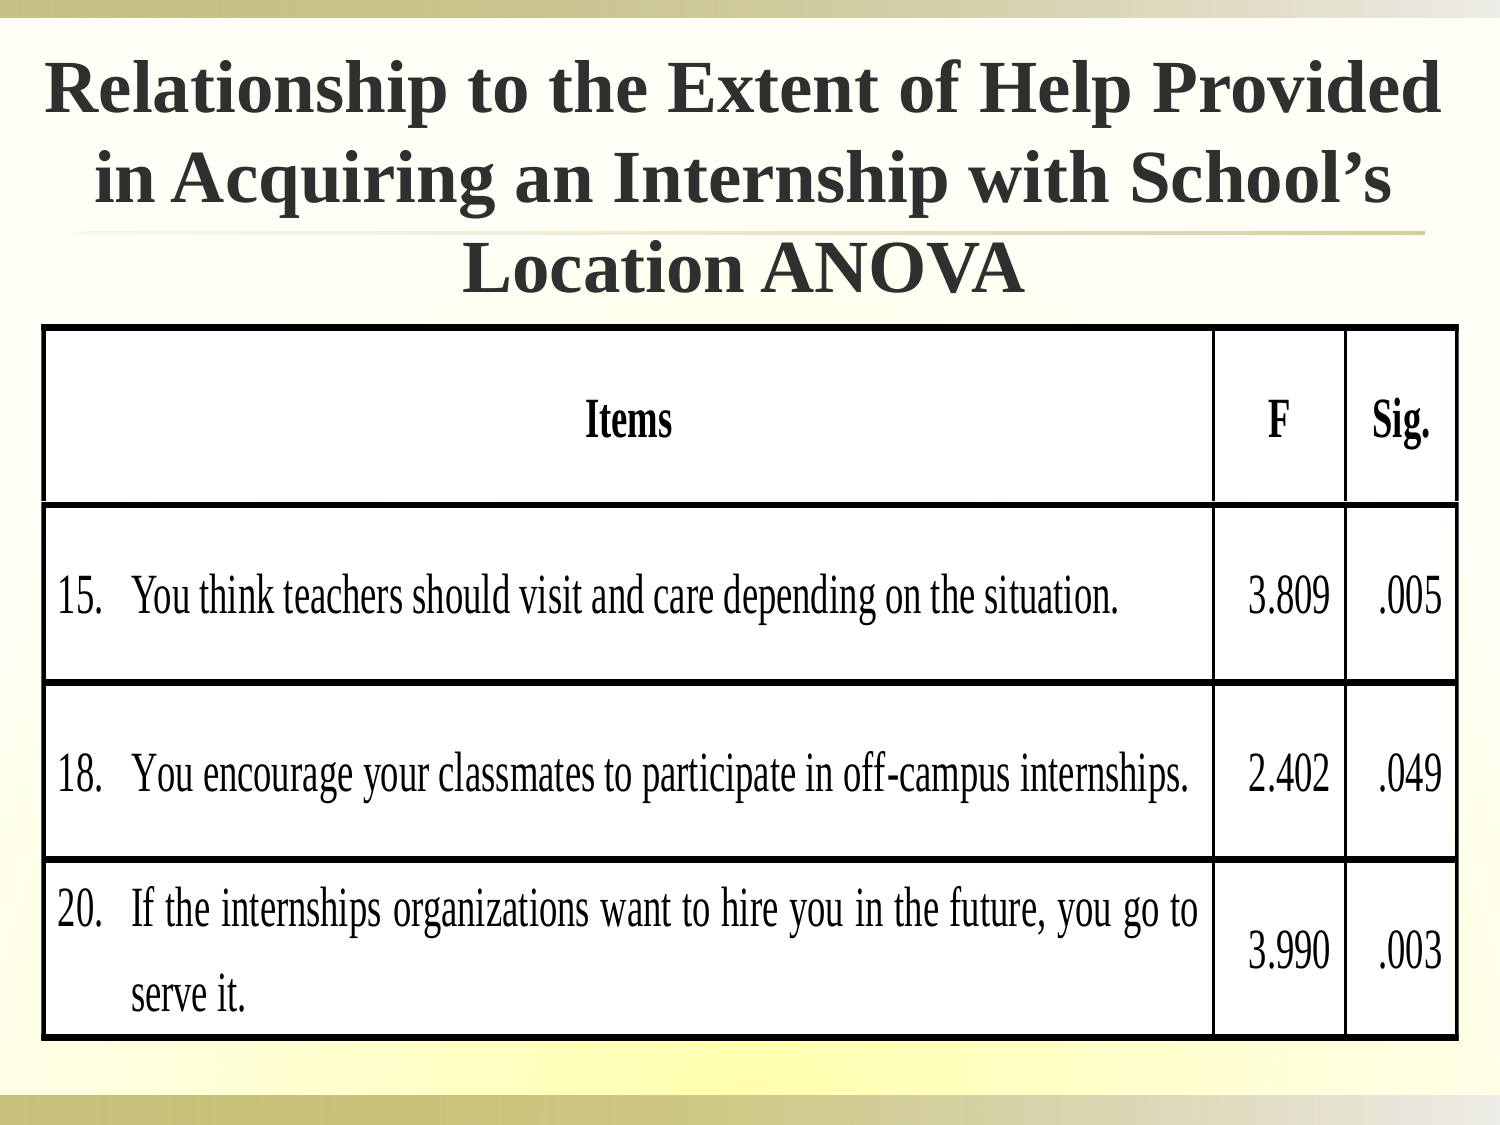

# Relationship to the Extent of Help Provided in Acquiring an Internship with School’s Location ANOVA